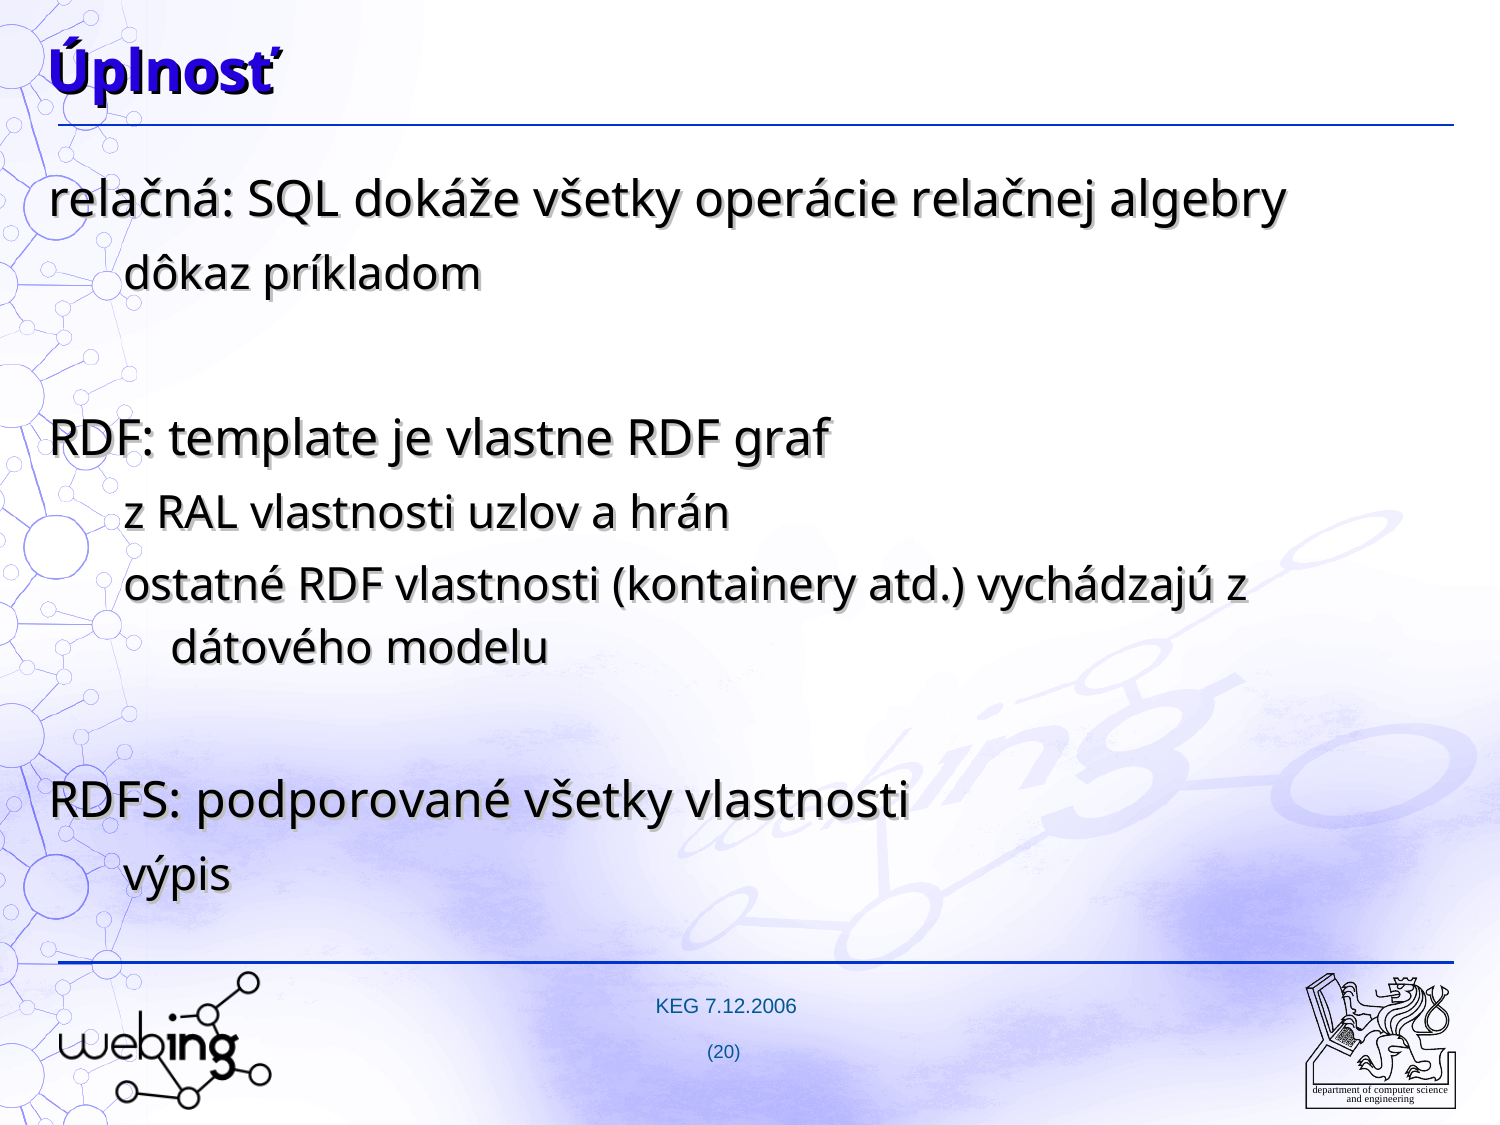

# Úplnosť
relačná: SQL dokáže všetky operácie relačnej algebry
dôkaz príkladom
RDF: template je vlastne RDF graf
z RAL vlastnosti uzlov a hrán
ostatné RDF vlastnosti (kontainery atd.) vychádzajú z dátového modelu
RDFS: podporované všetky vlastnosti
výpis